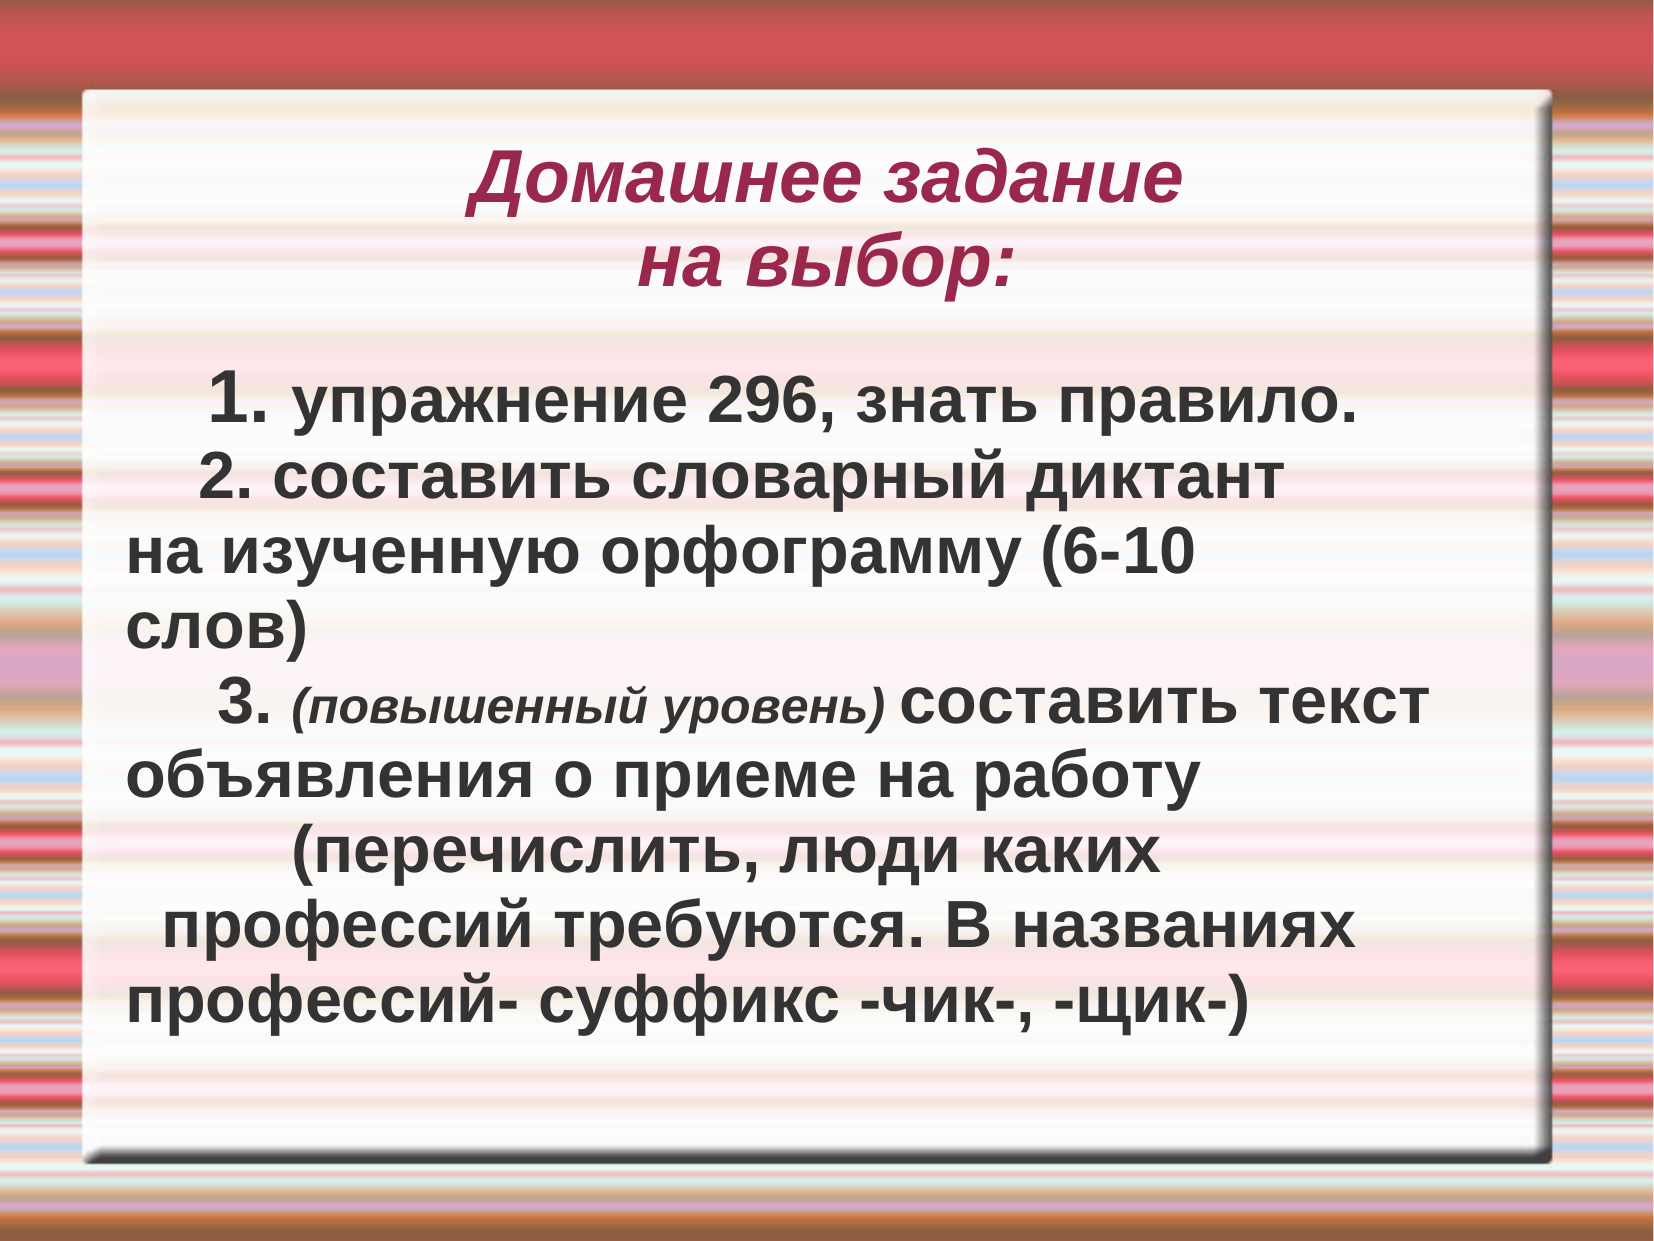

# Домашнее задание на выбор:
 1. упражнение 296, знать правило.
 2. составить словарный диктант на изученную орфограмму (6-10 слов)
 3. (повышенный уровень) составить текст объявления о приеме на работу
 (перечислить, люди каких профессий требуются. В названиях профессий- суффикс -чик-, -щик-)